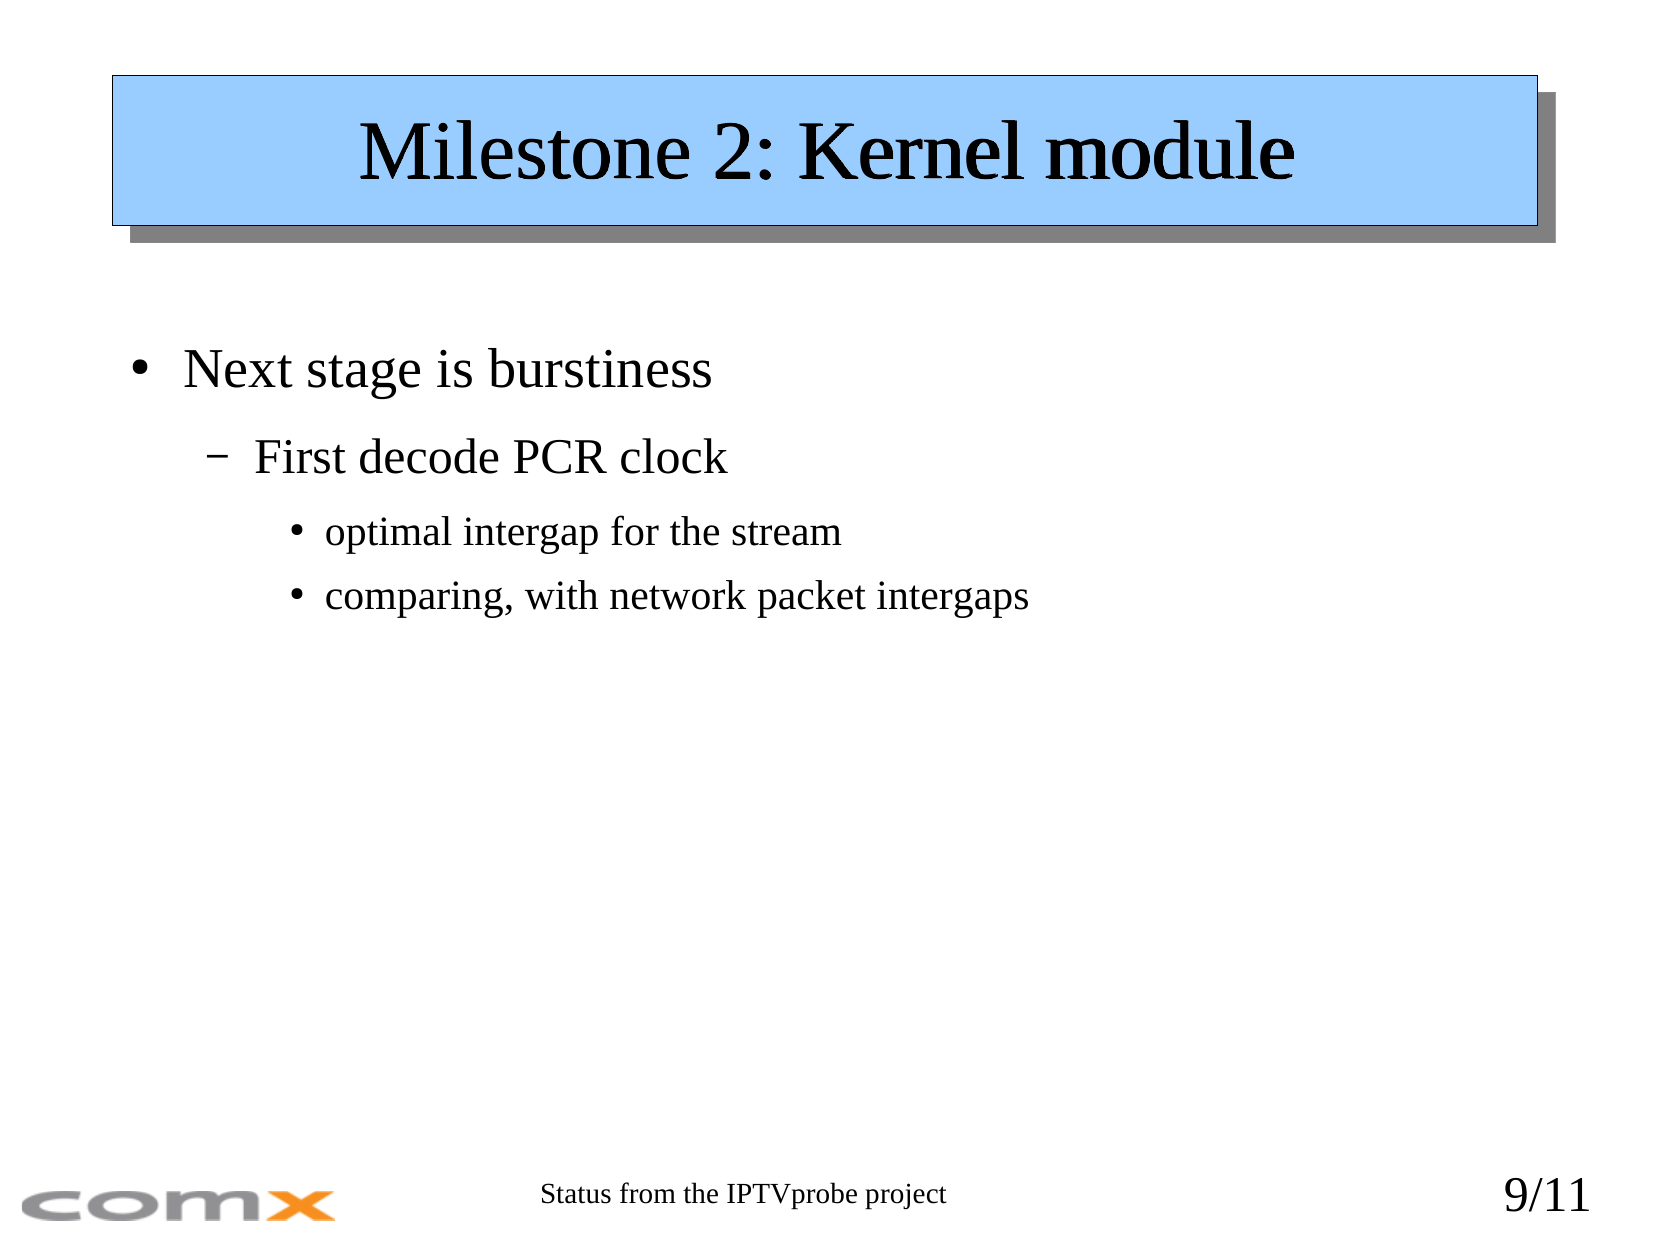

# Milestone 2: Kernel module
Next stage is burstiness
First decode PCR clock
optimal intergap for the stream
comparing, with network packet intergaps